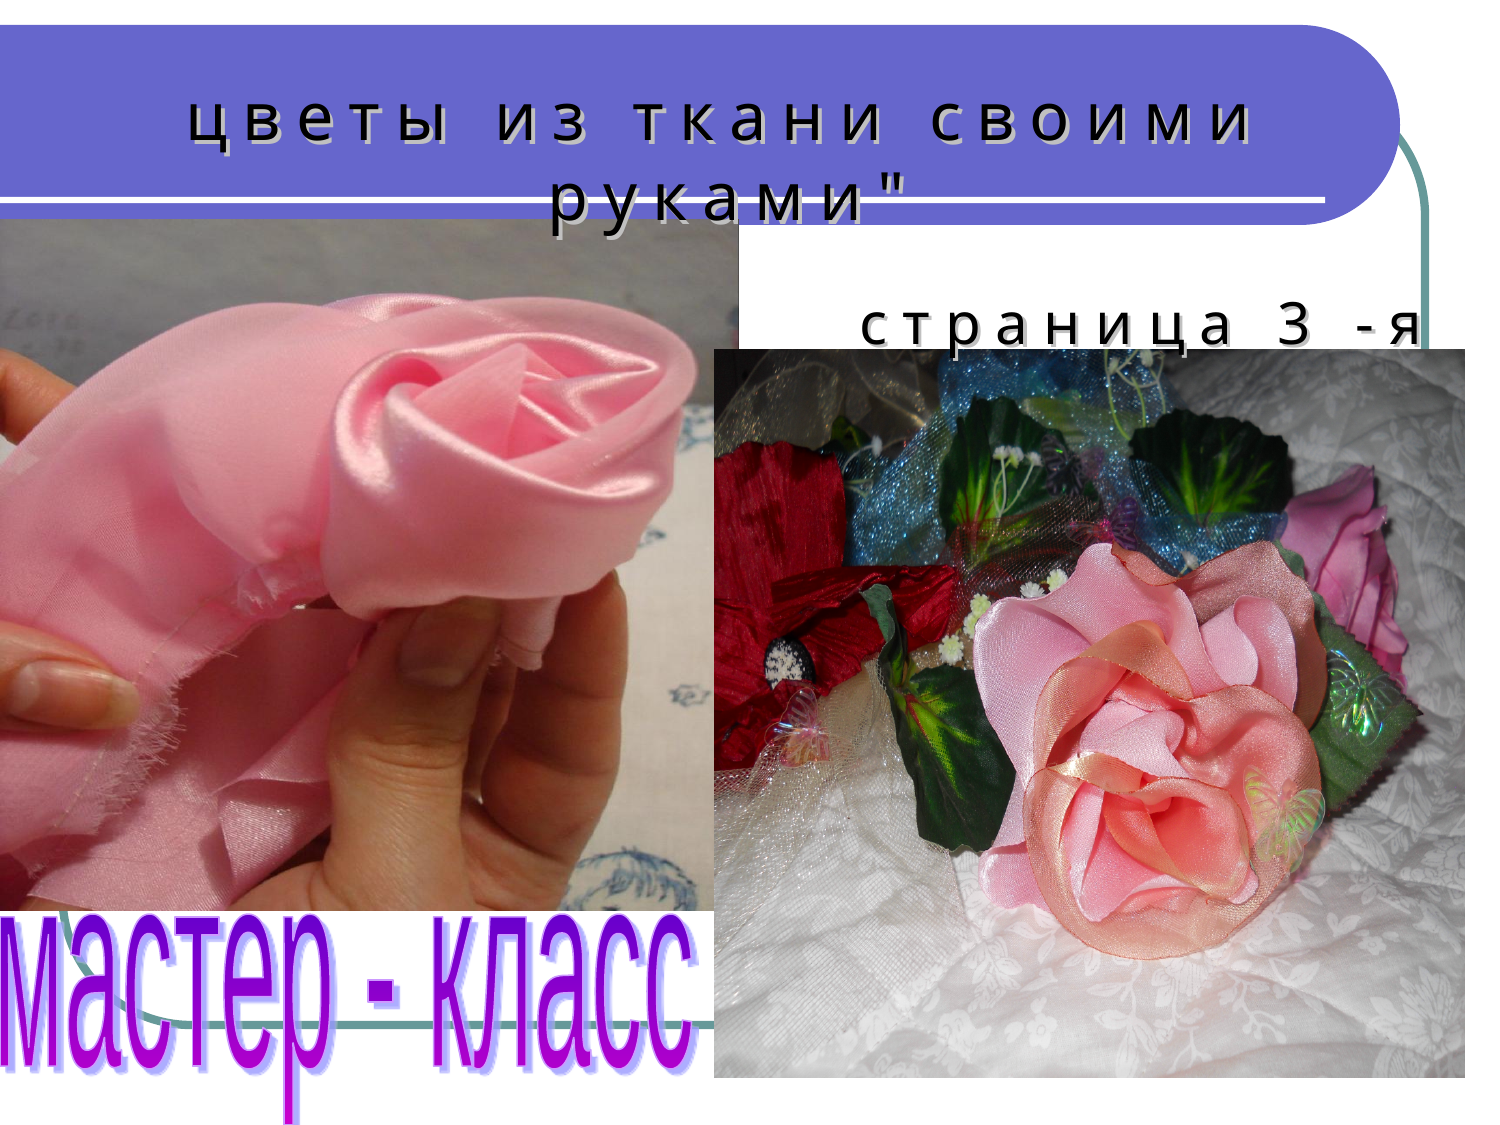

цветы из ткани своими руками"
страница 3 -я
мастер - класс